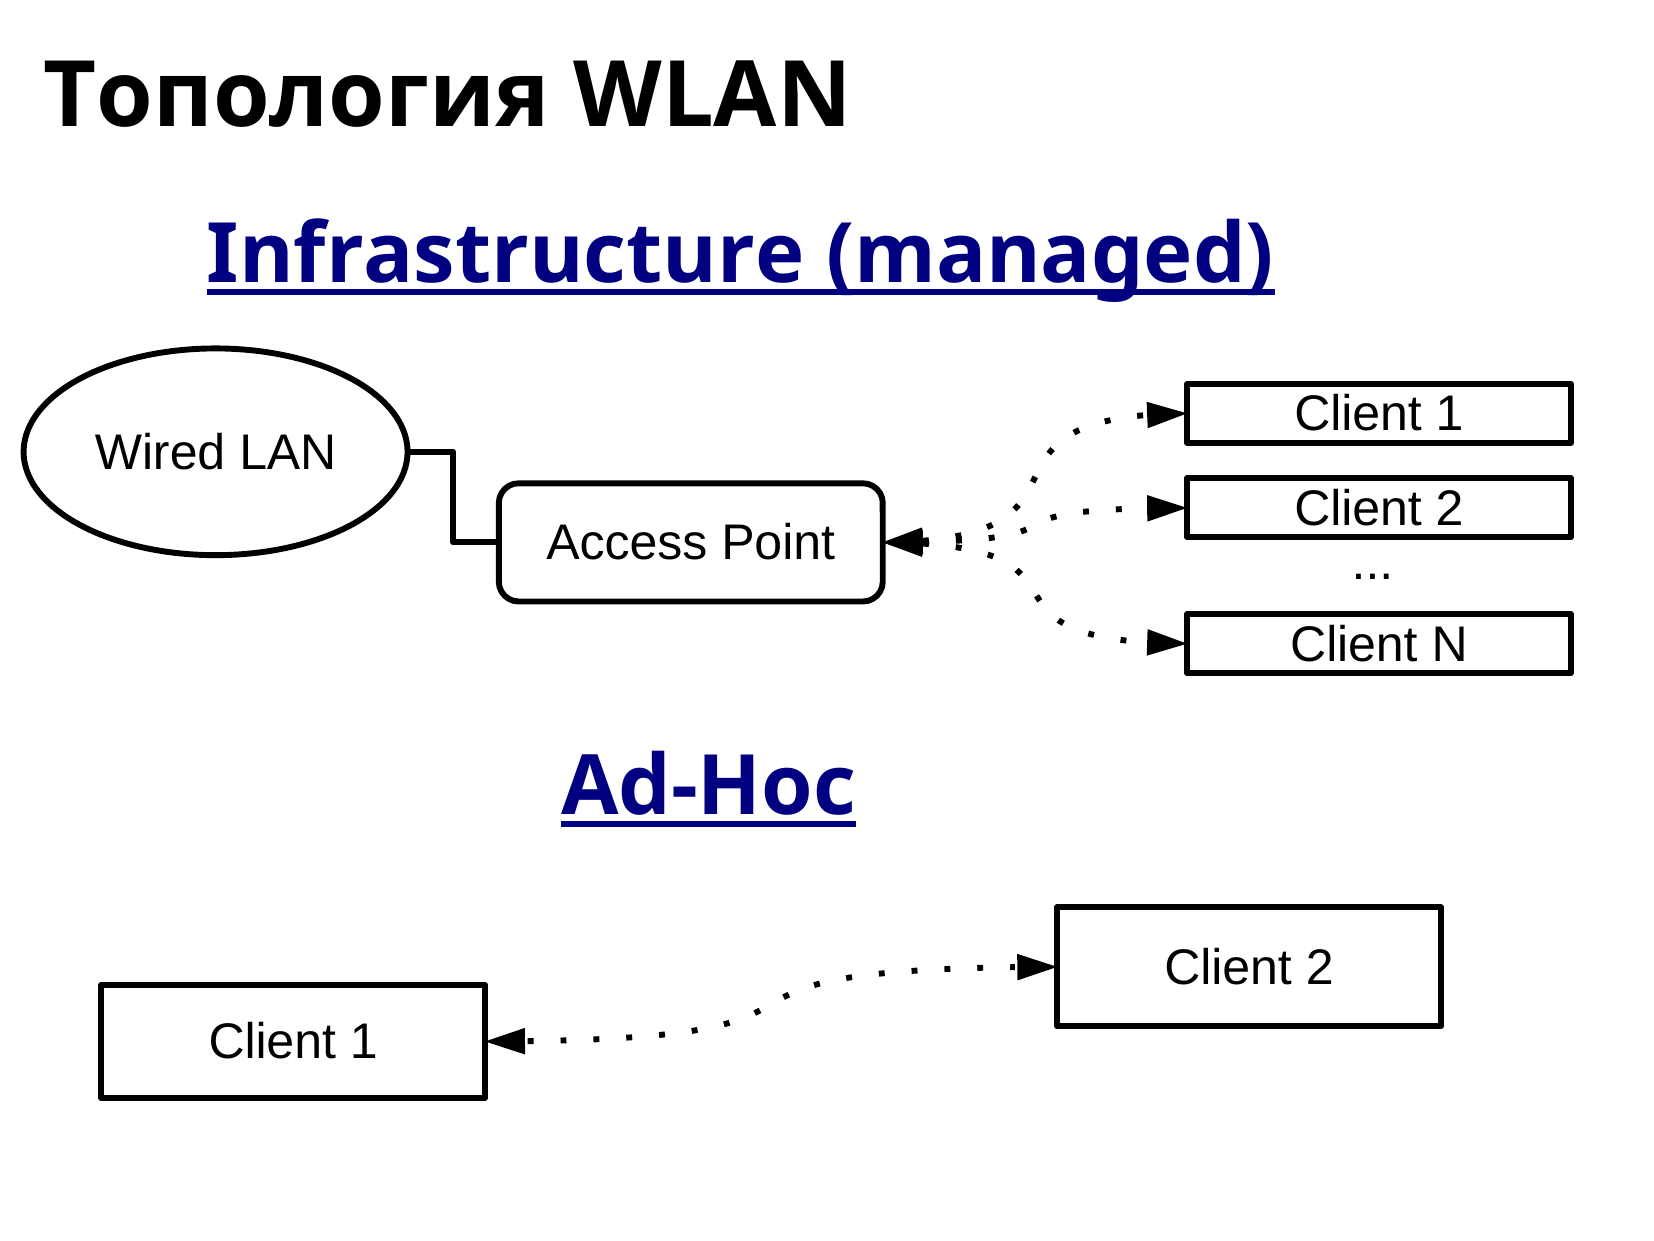

Топология WLAN
Infrastructure (managed)
Wired LAN
Client 1
Client 2
Access Point
...
Client N
Ad-Hoc
Client 2
Client 1